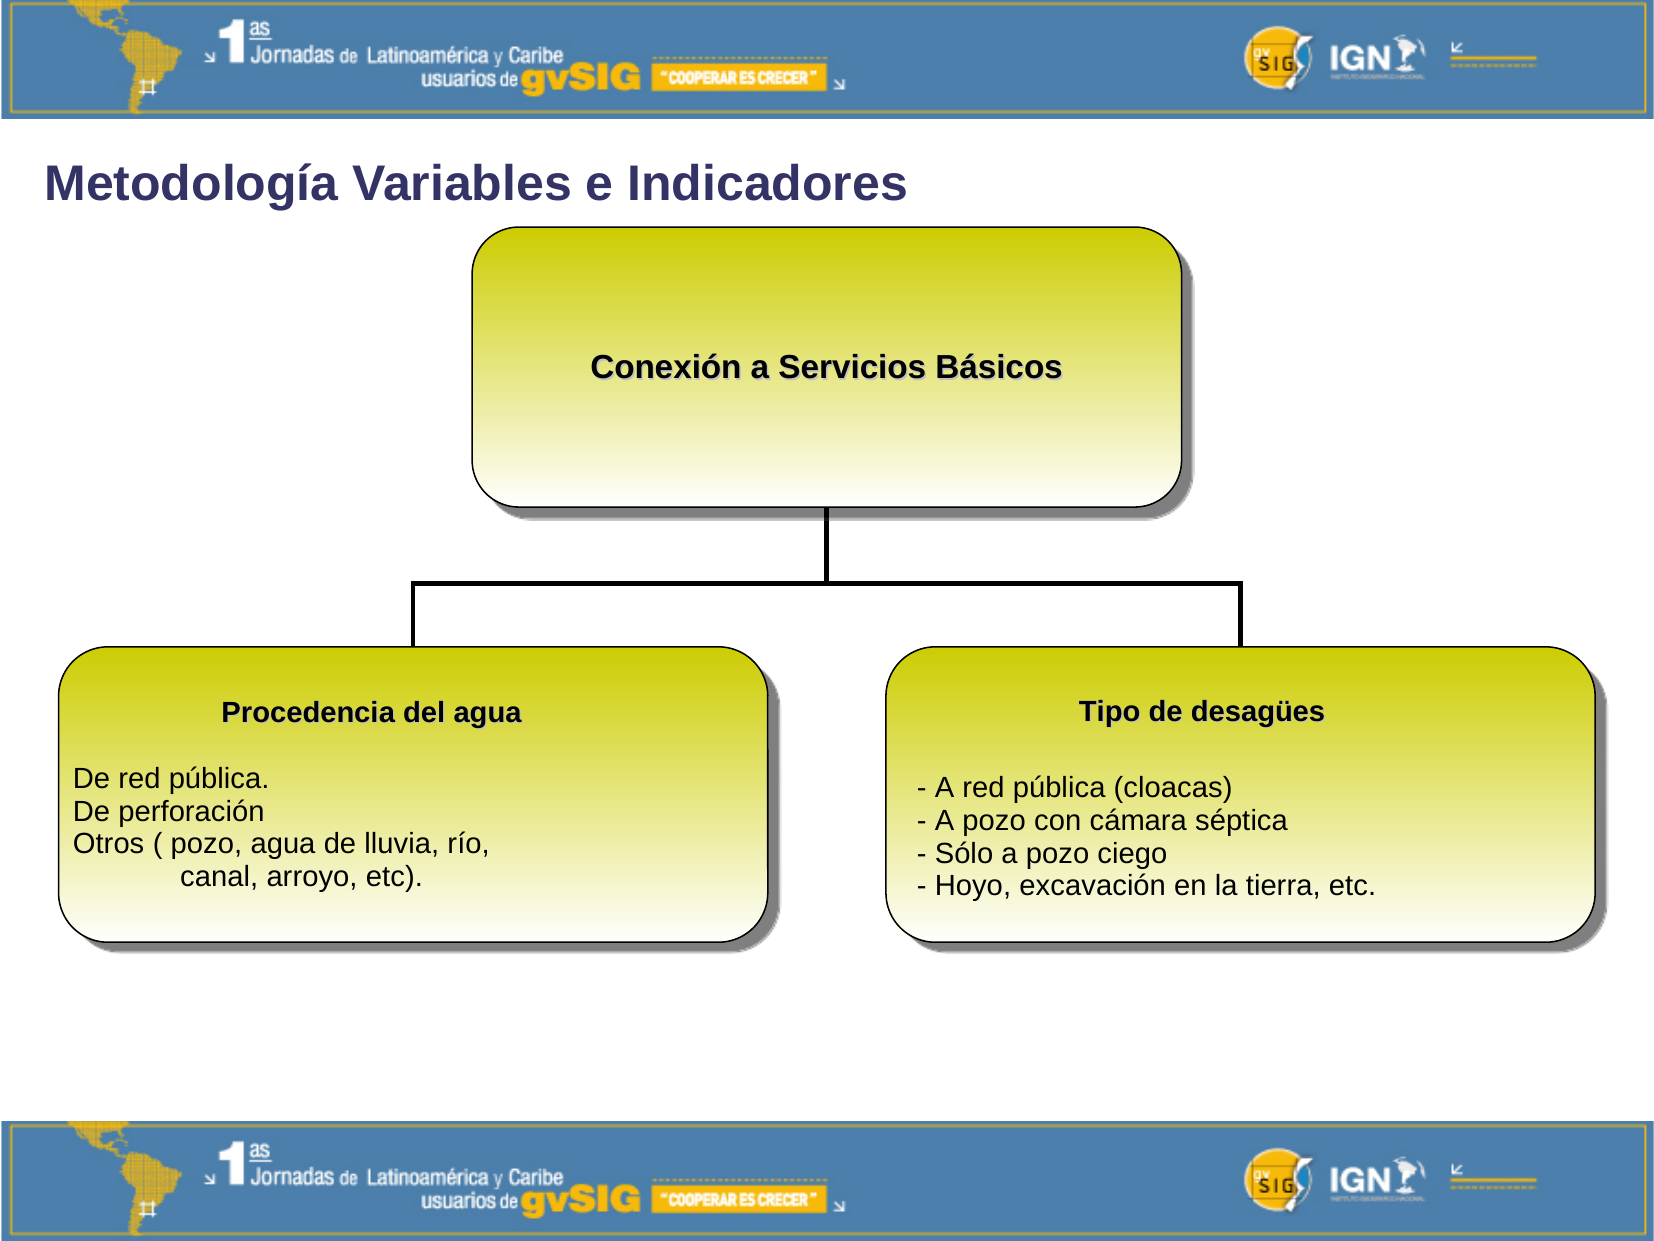

Metodología Variables e Indicadores
Conexión a Servicios Básicos
 Procedencia del agua
De red pública.
De perforación
Otros ( pozo, agua de lluvia, río,
 canal, arroyo, etc).
 Tipo de desagües
 - A red pública (cloacas)
 - A pozo con cámara séptica
 - Sólo a pozo ciego
 - Hoyo, excavación en la tierra, etc.